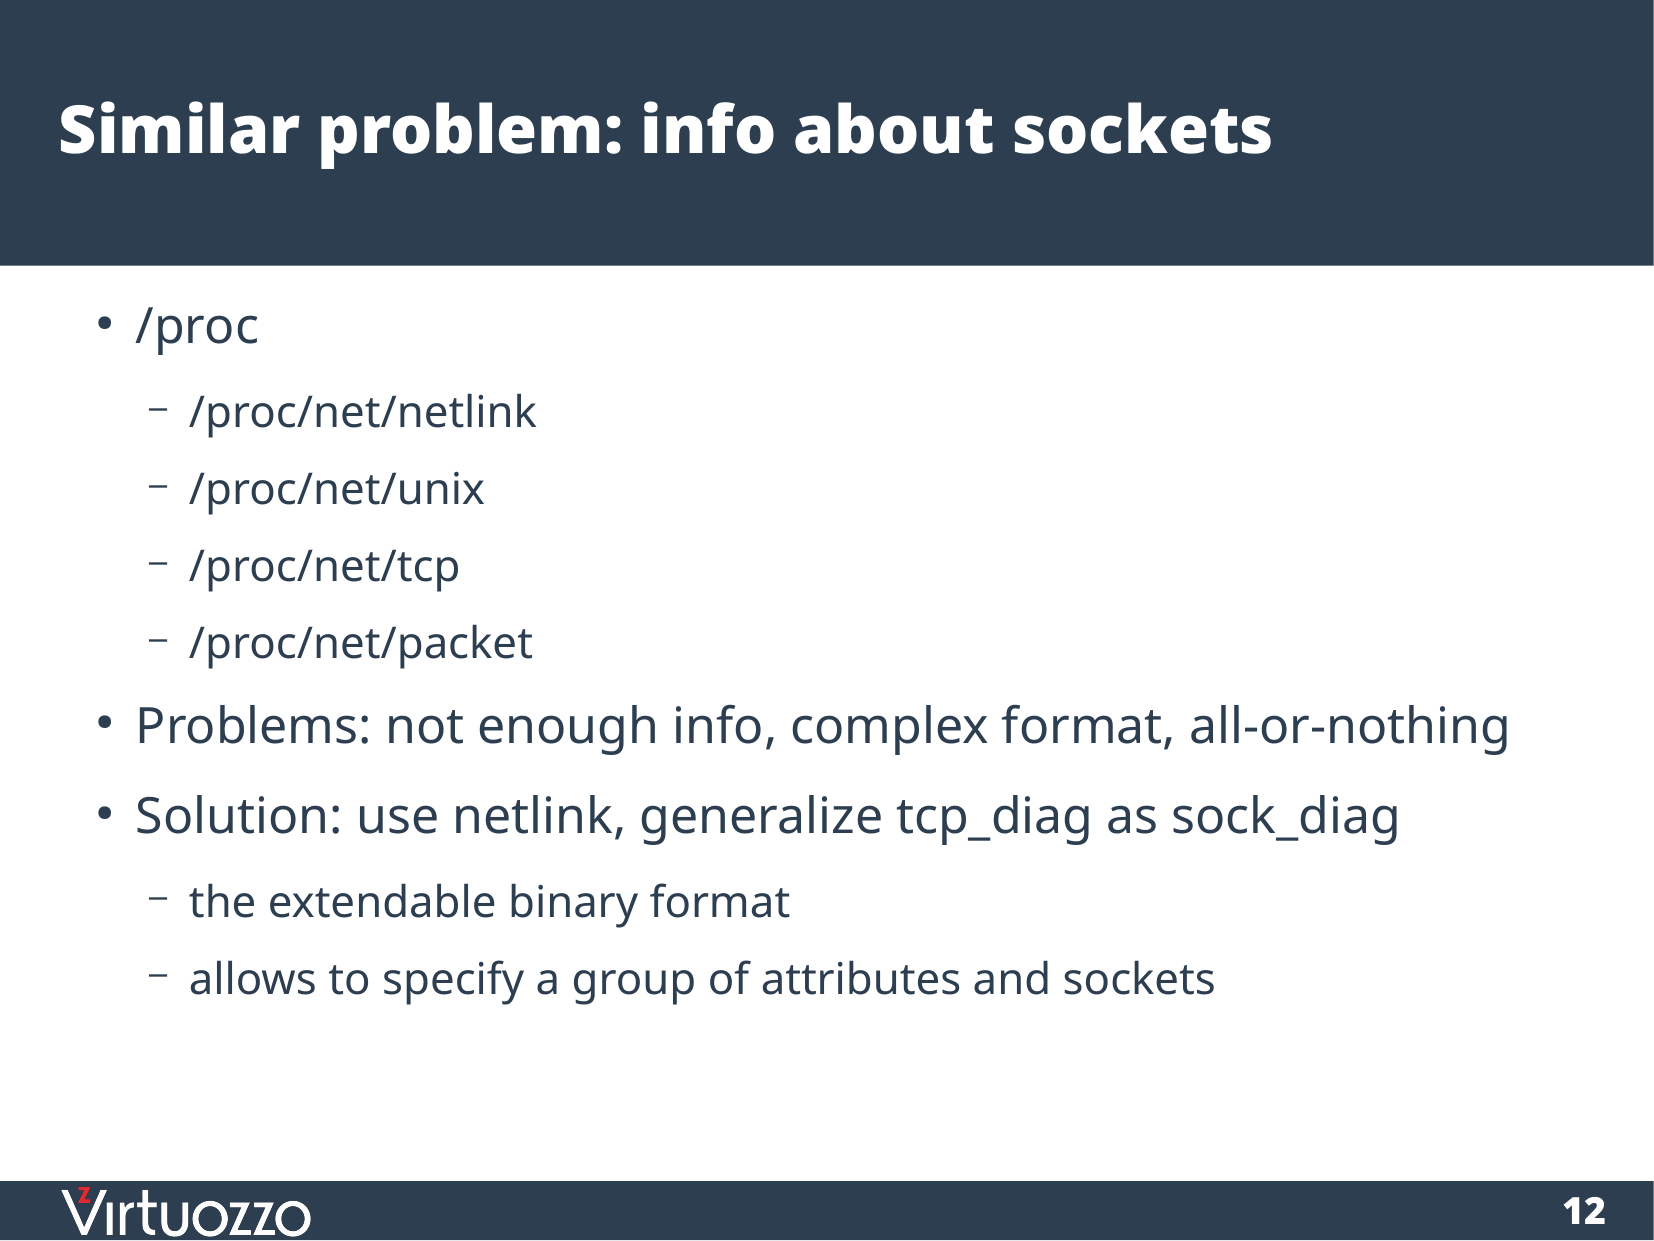

# Similar problem: info about sockets
/proc
/proc/net/netlink
/proc/net/unix
/proc/net/tcp
/proc/net/packet
Problems: not enough info, complex format, all-or-nothing
Solution: use netlink, generalize tcp_diag as sock_diag
the extendable binary format
allows to specify a group of attributes and sockets
12